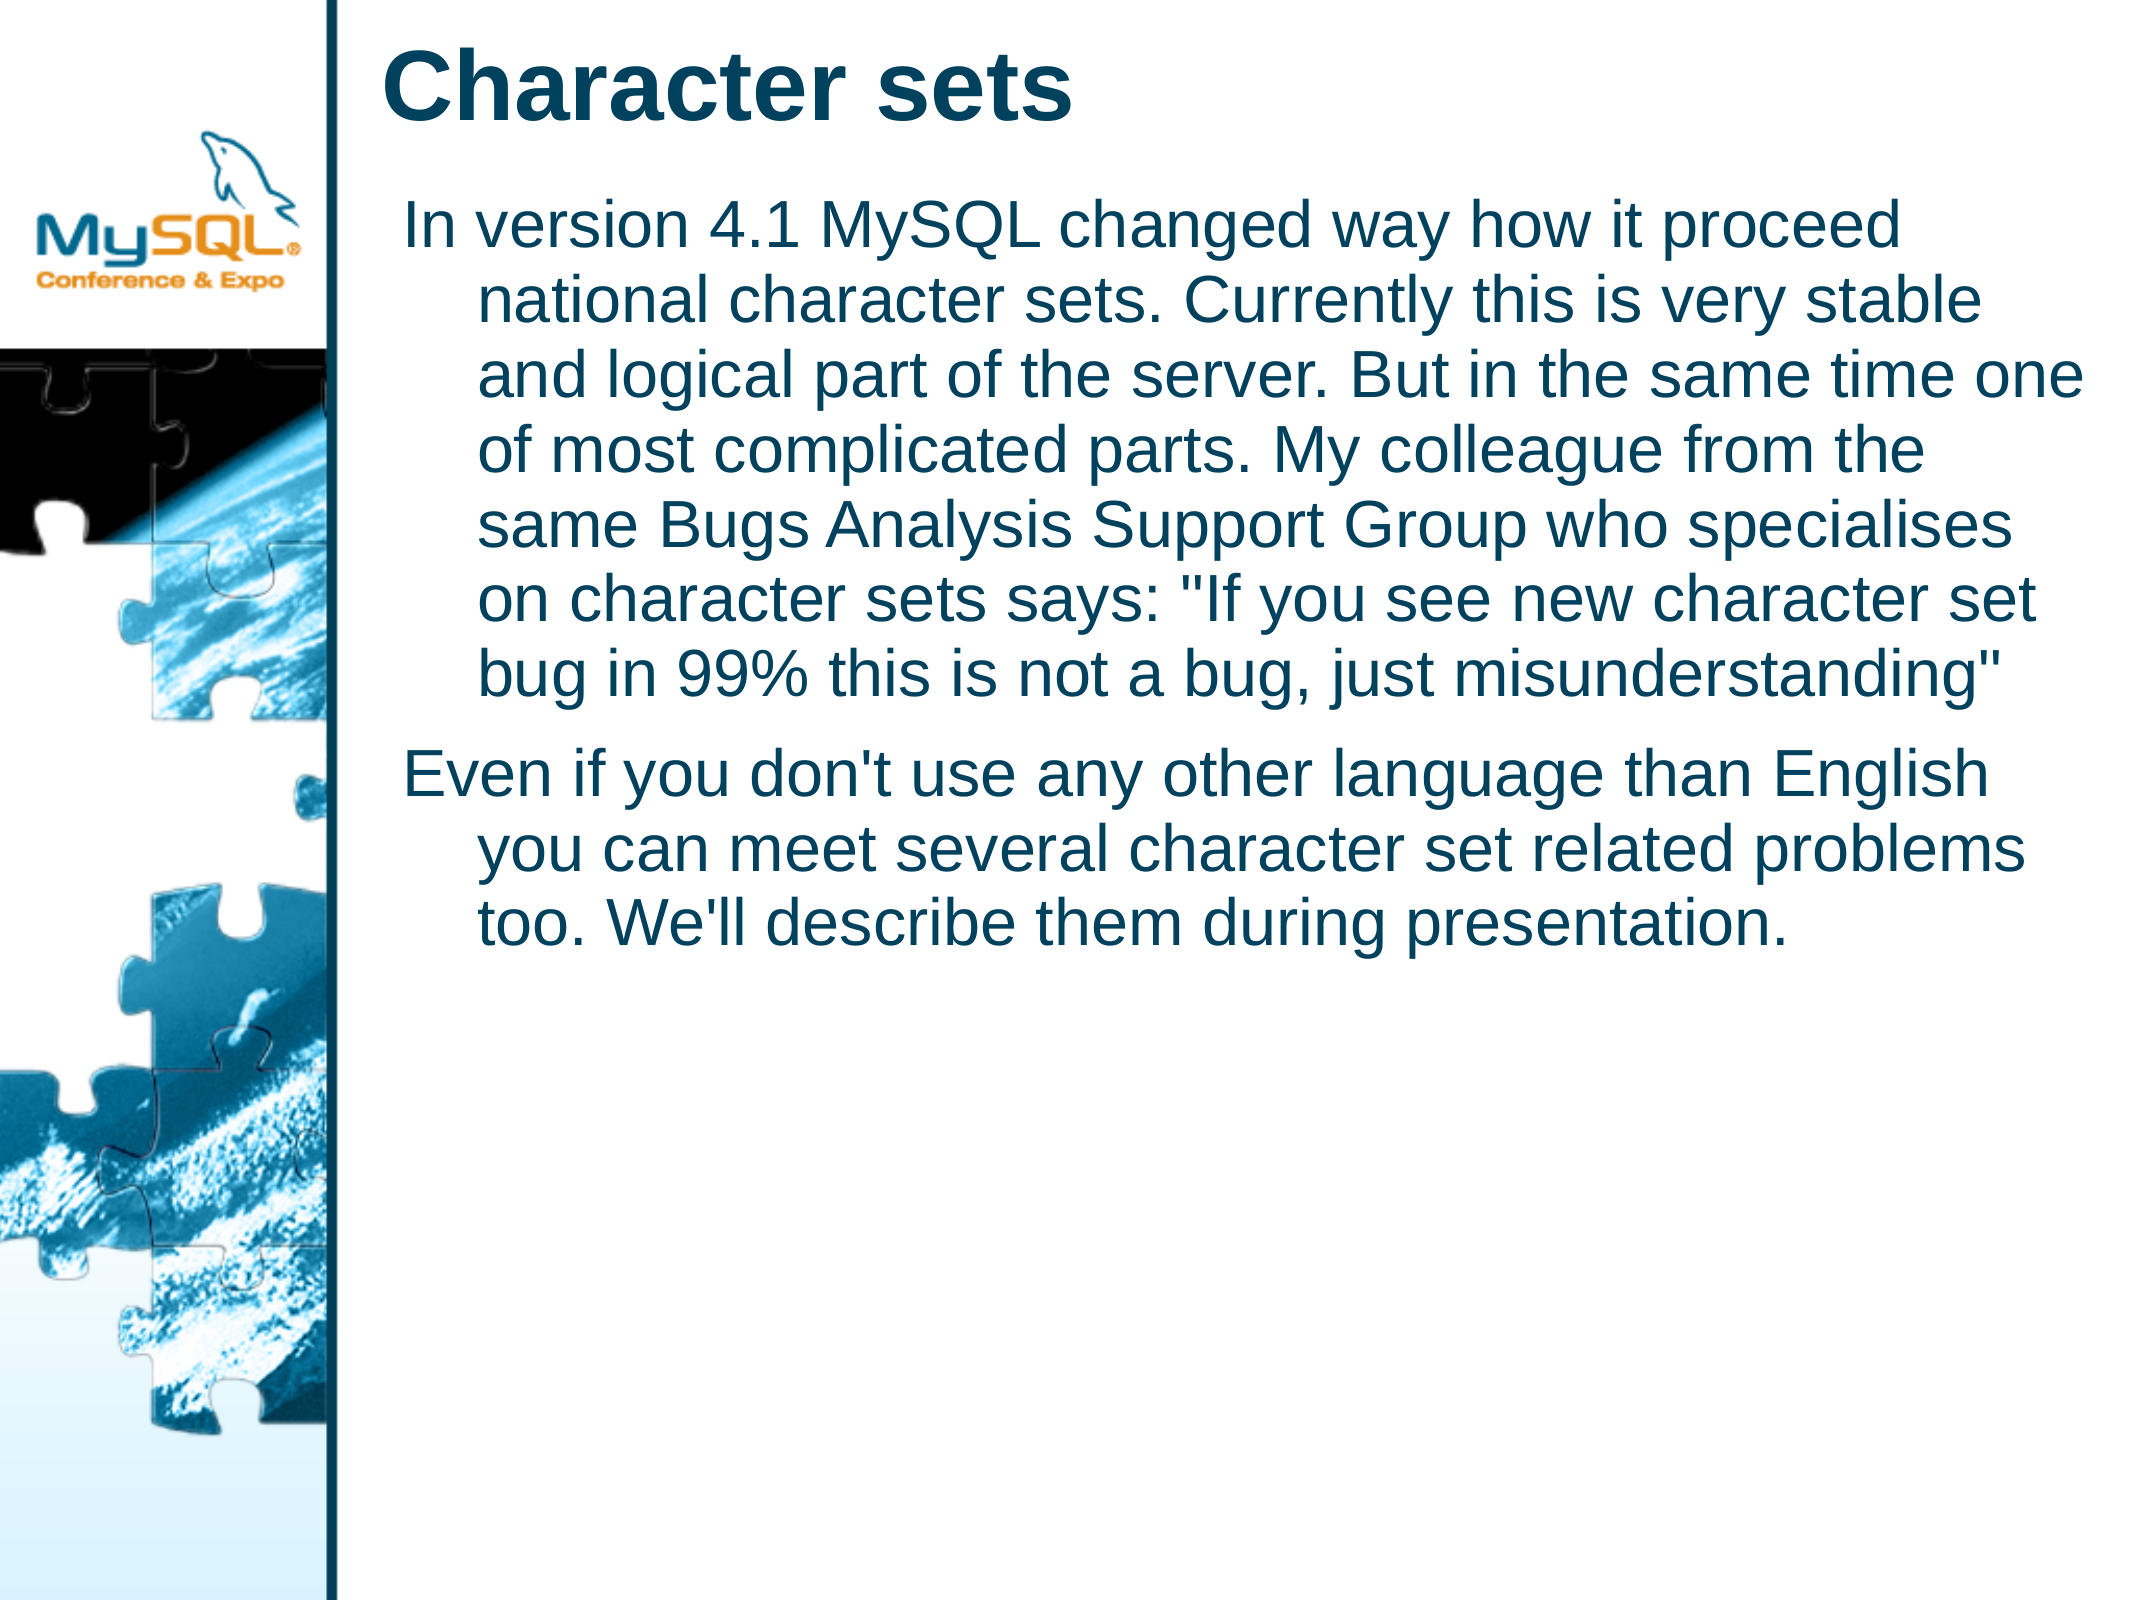

# Character sets
In version 4.1 MySQL changed way how it proceed national character sets. Currently this is very stable and logical part of the server. But in the same time one of most complicated parts. My colleague from the same Bugs Analysis Support Group who specialises on character sets says: "If you see new character set bug in 99% this is not a bug, just misunderstanding"
Even if you don't use any other language than English you can meet several character set related problems too. We'll describe them during presentation.